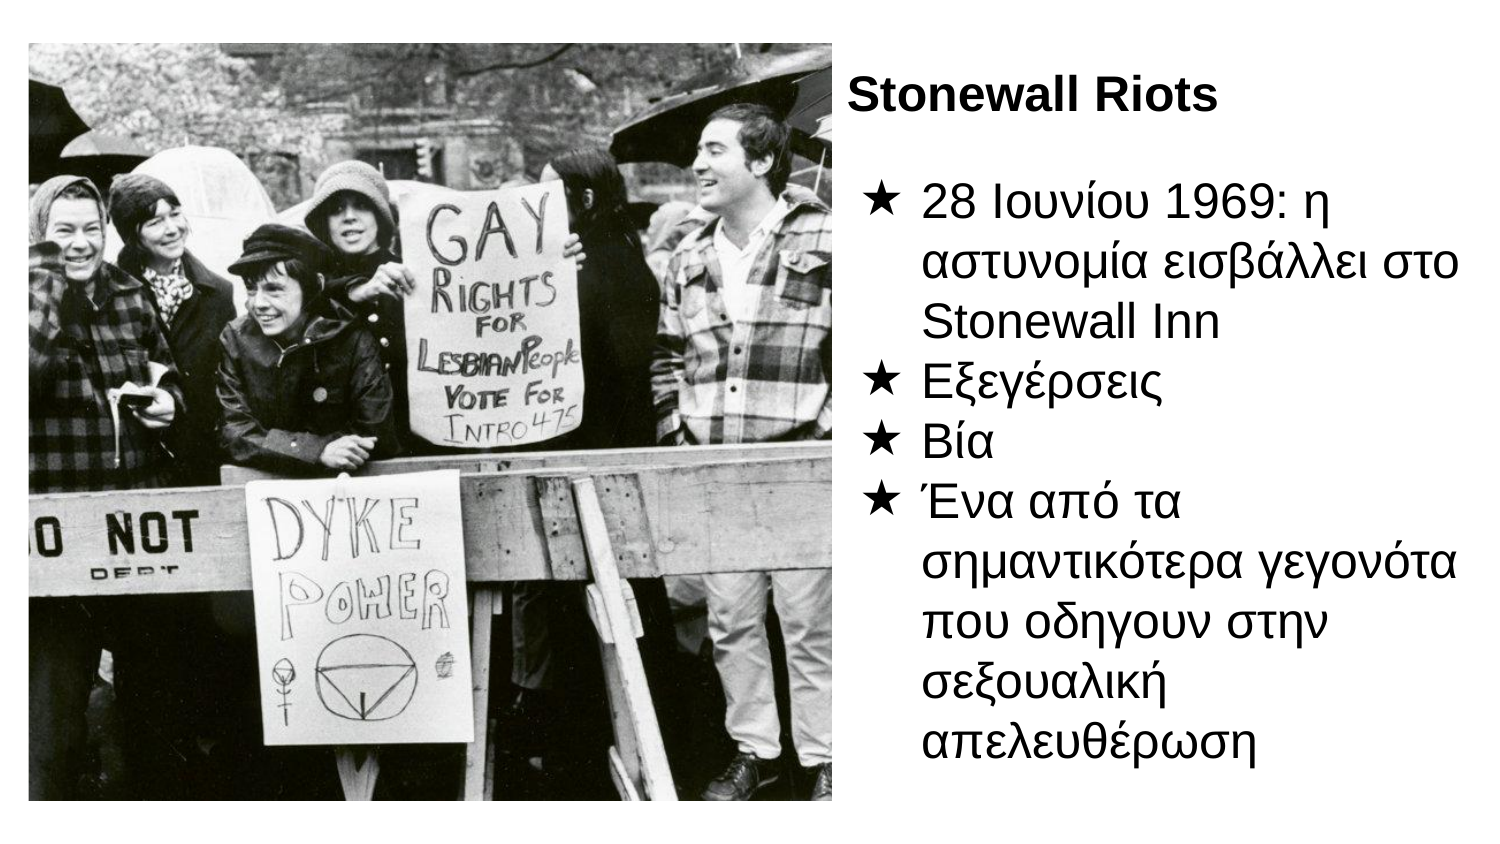

Stonewall Riots
28 Ιουνίου 1969: η αστυνομία εισβάλλει στο Stonewall Inn
Εξεγέρσεις
Βία
Ένα από τα σημαντικότερα γεγονότα που οδηγουν στην σεξουαλική απελευθέρωση